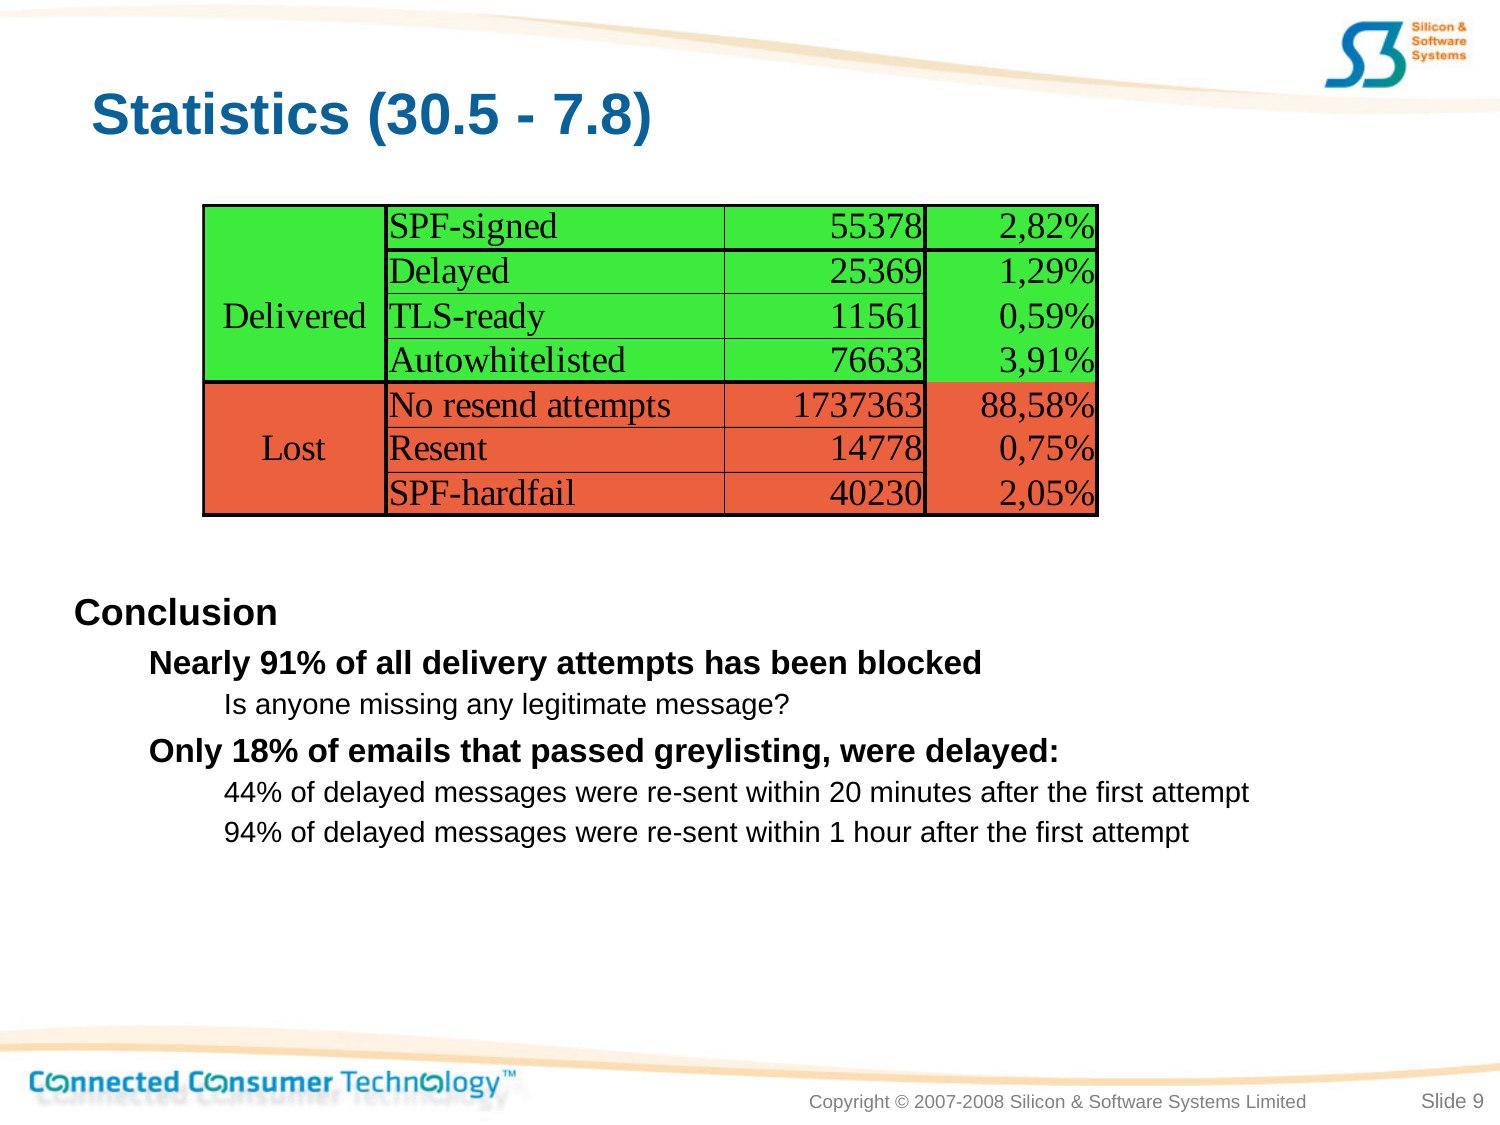

# Statistics (30.5 - 7.8)‏
Conclusion
Nearly 91% of all delivery attempts has been blocked
Is anyone missing any legitimate message?
Only 18% of emails that passed greylisting, were delayed:
44% of delayed messages were re-sent within 20 minutes after the first attempt
94% of delayed messages were re-sent within 1 hour after the first attempt
9